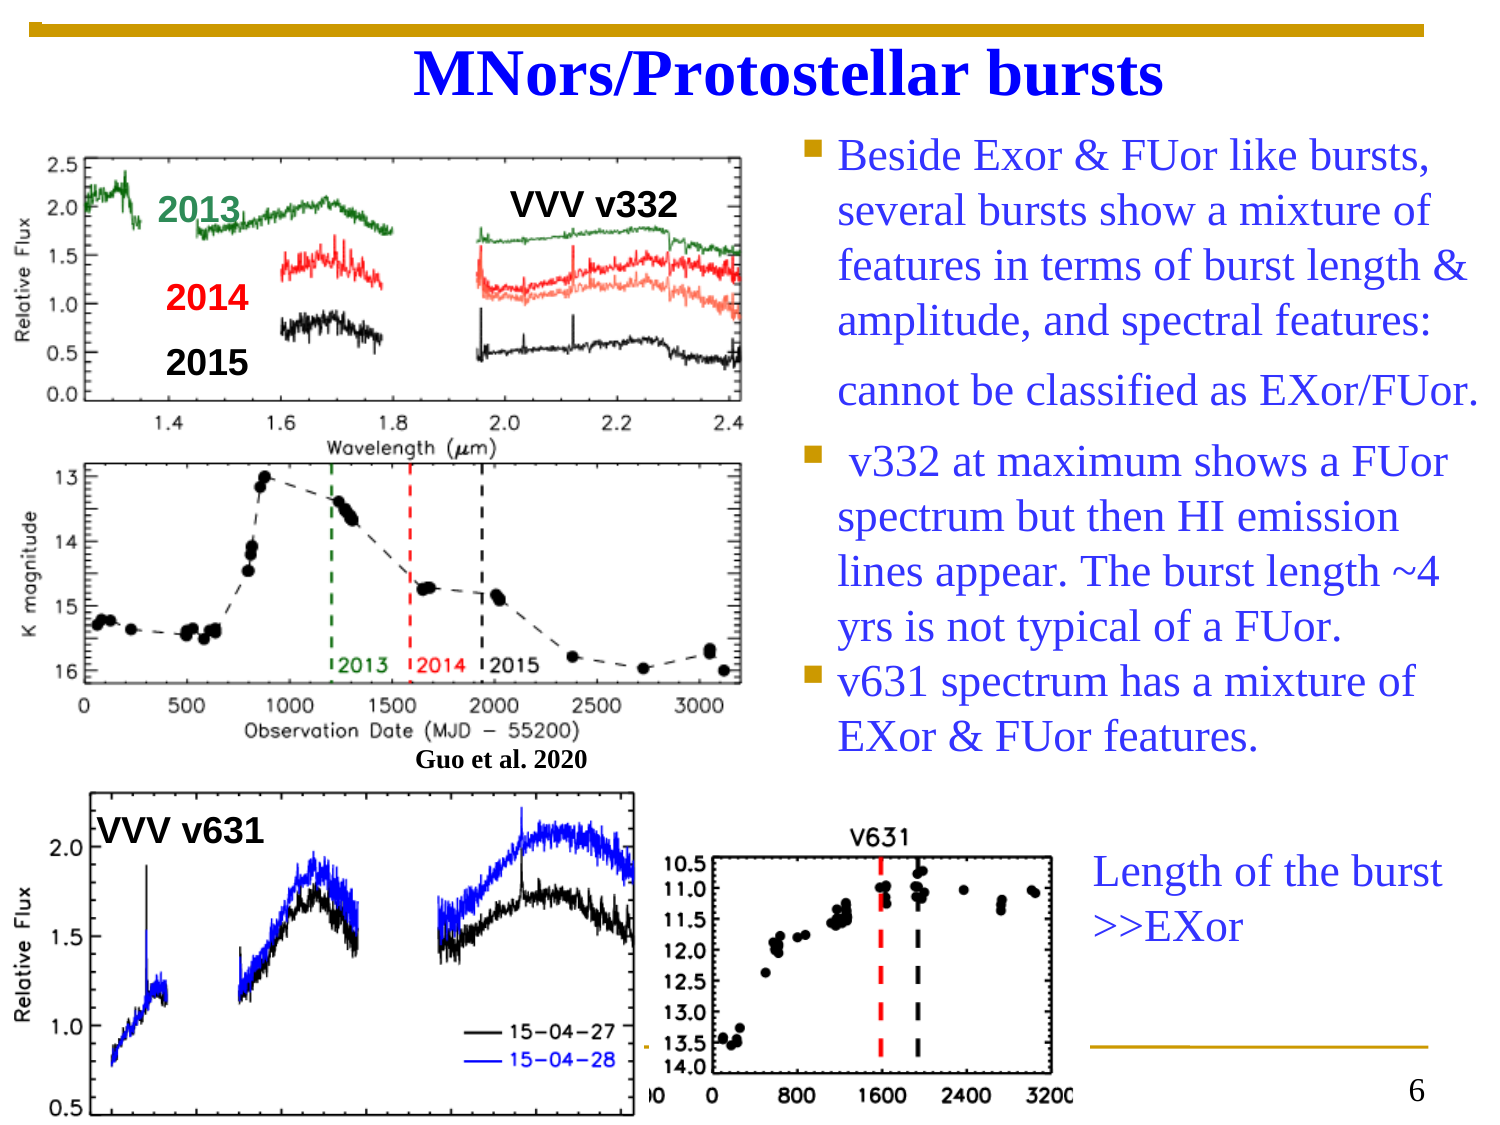

MNors/Protostellar bursts
Beside Exor & FUor like bursts, several bursts show a mixture of features in terms of burst length & amplitude, and spectral features:
cannot be classified as EXor/FUor.
 v332 at maximum shows a FUor spectrum but then HI emission lines appear. The burst length ~4 yrs is not typical of a FUor.
v631 spectrum has a mixture of EXor & FUor features.
VVV v332
2013
2014
2015
Guo et al. 2020
VVV v631
Length of the burst >>EXor